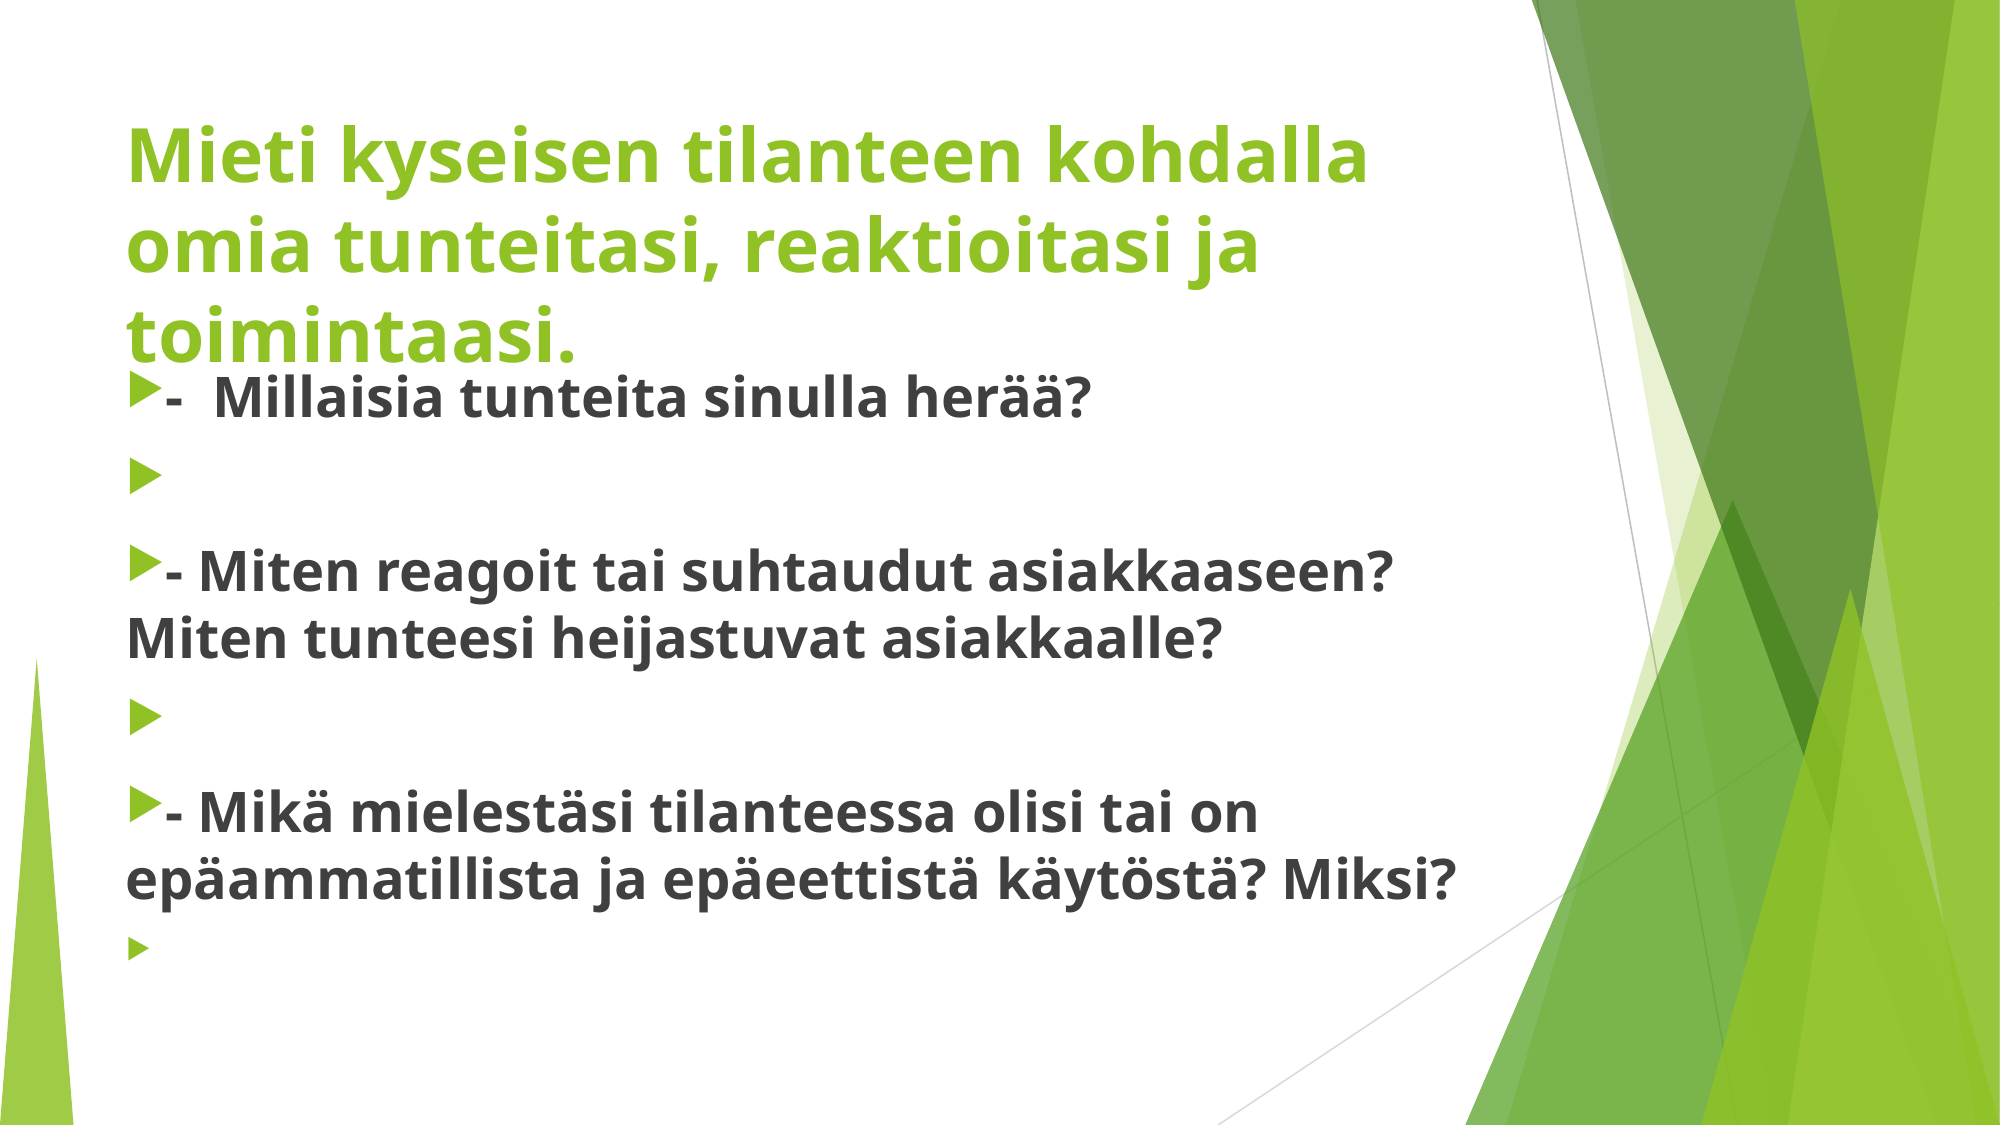

# Mieti kyseisen tilanteen kohdalla omia tunteitasi, reaktioitasi ja toimintaasi.
- Millaisia tunteita sinulla herää?
- Miten reagoit tai suhtaudut asiakkaaseen? Miten tunteesi heijastuvat asiakkaalle?
- Mikä mielestäsi tilanteessa olisi tai on epäammatillista ja epäeettistä käytöstä? Miksi?